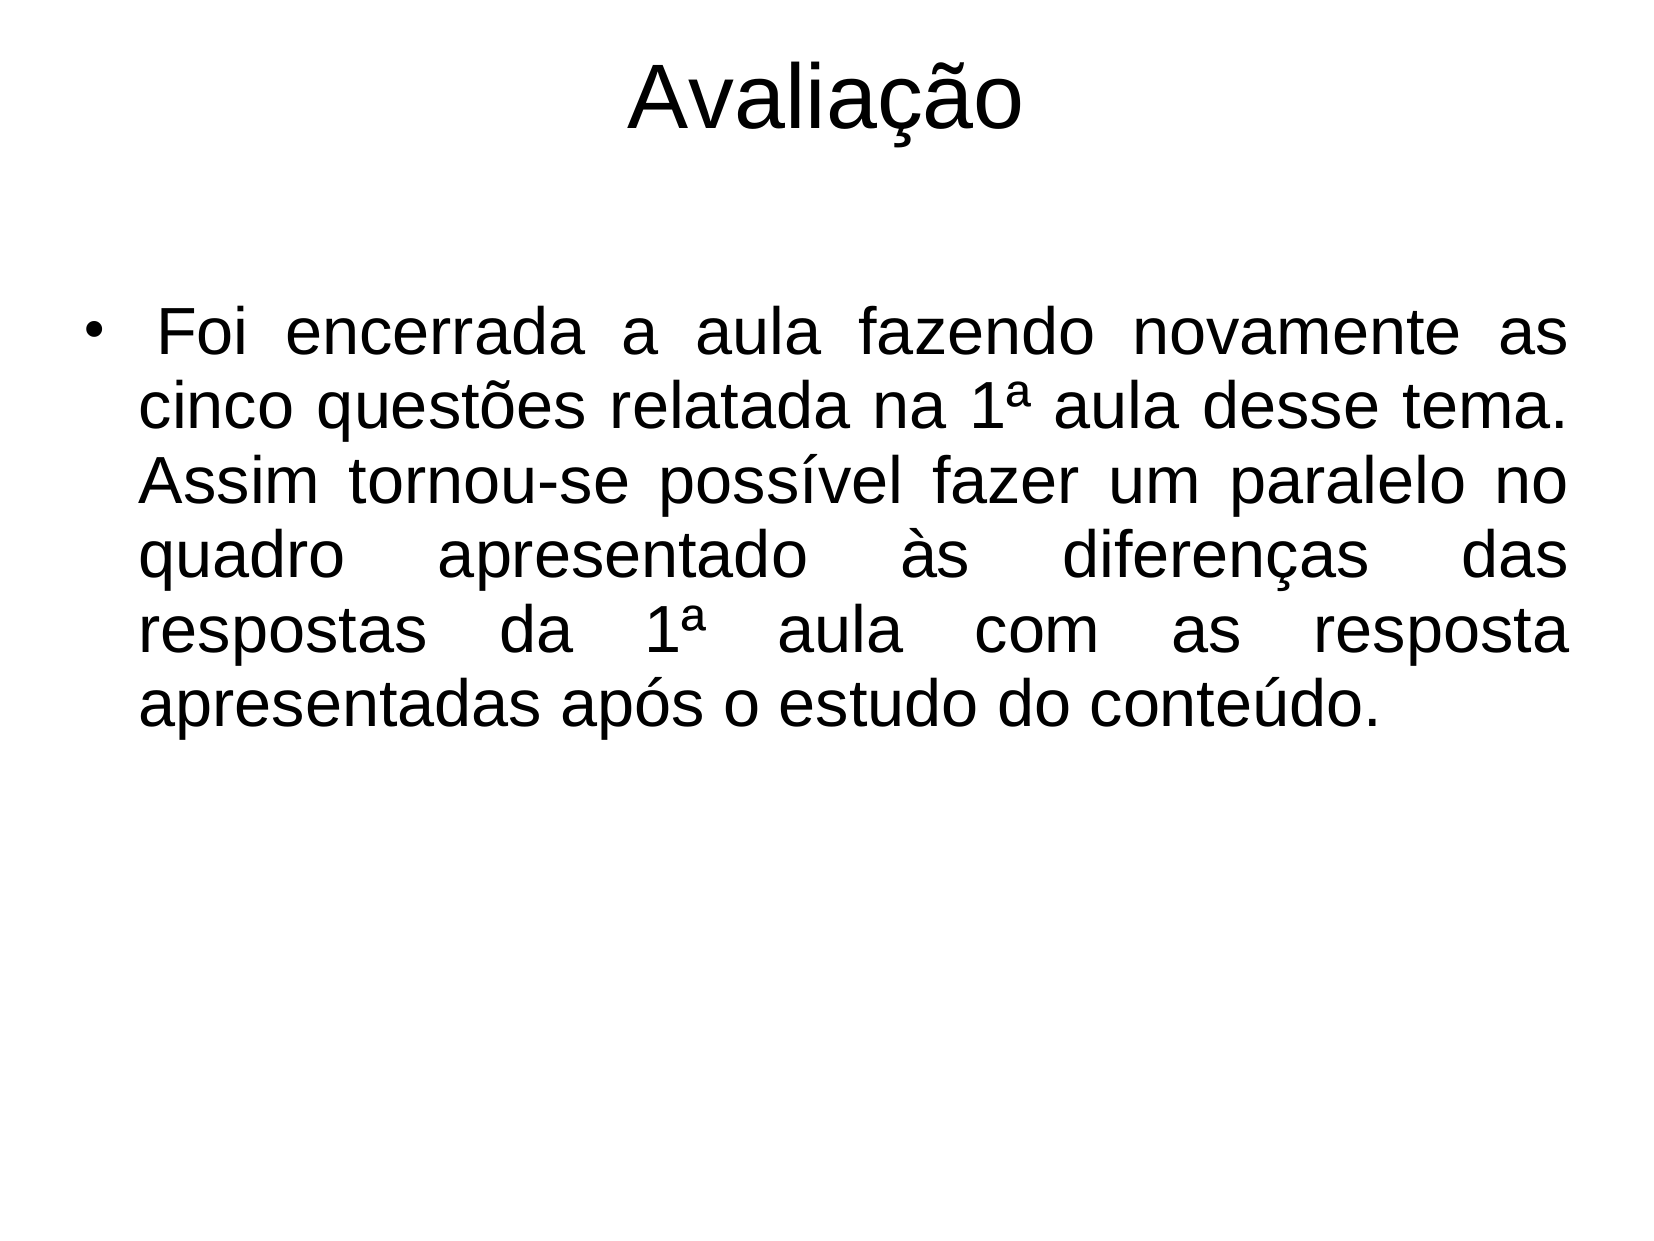

# Avaliação
	Foi encerrada a aula fazendo novamente as cinco questões relatada na 1ª aula desse tema. Assim tornou-se possível fazer um paralelo no quadro apresentado às diferenças das respostas da 1ª aula com as resposta apresentadas após o estudo do conteúdo.